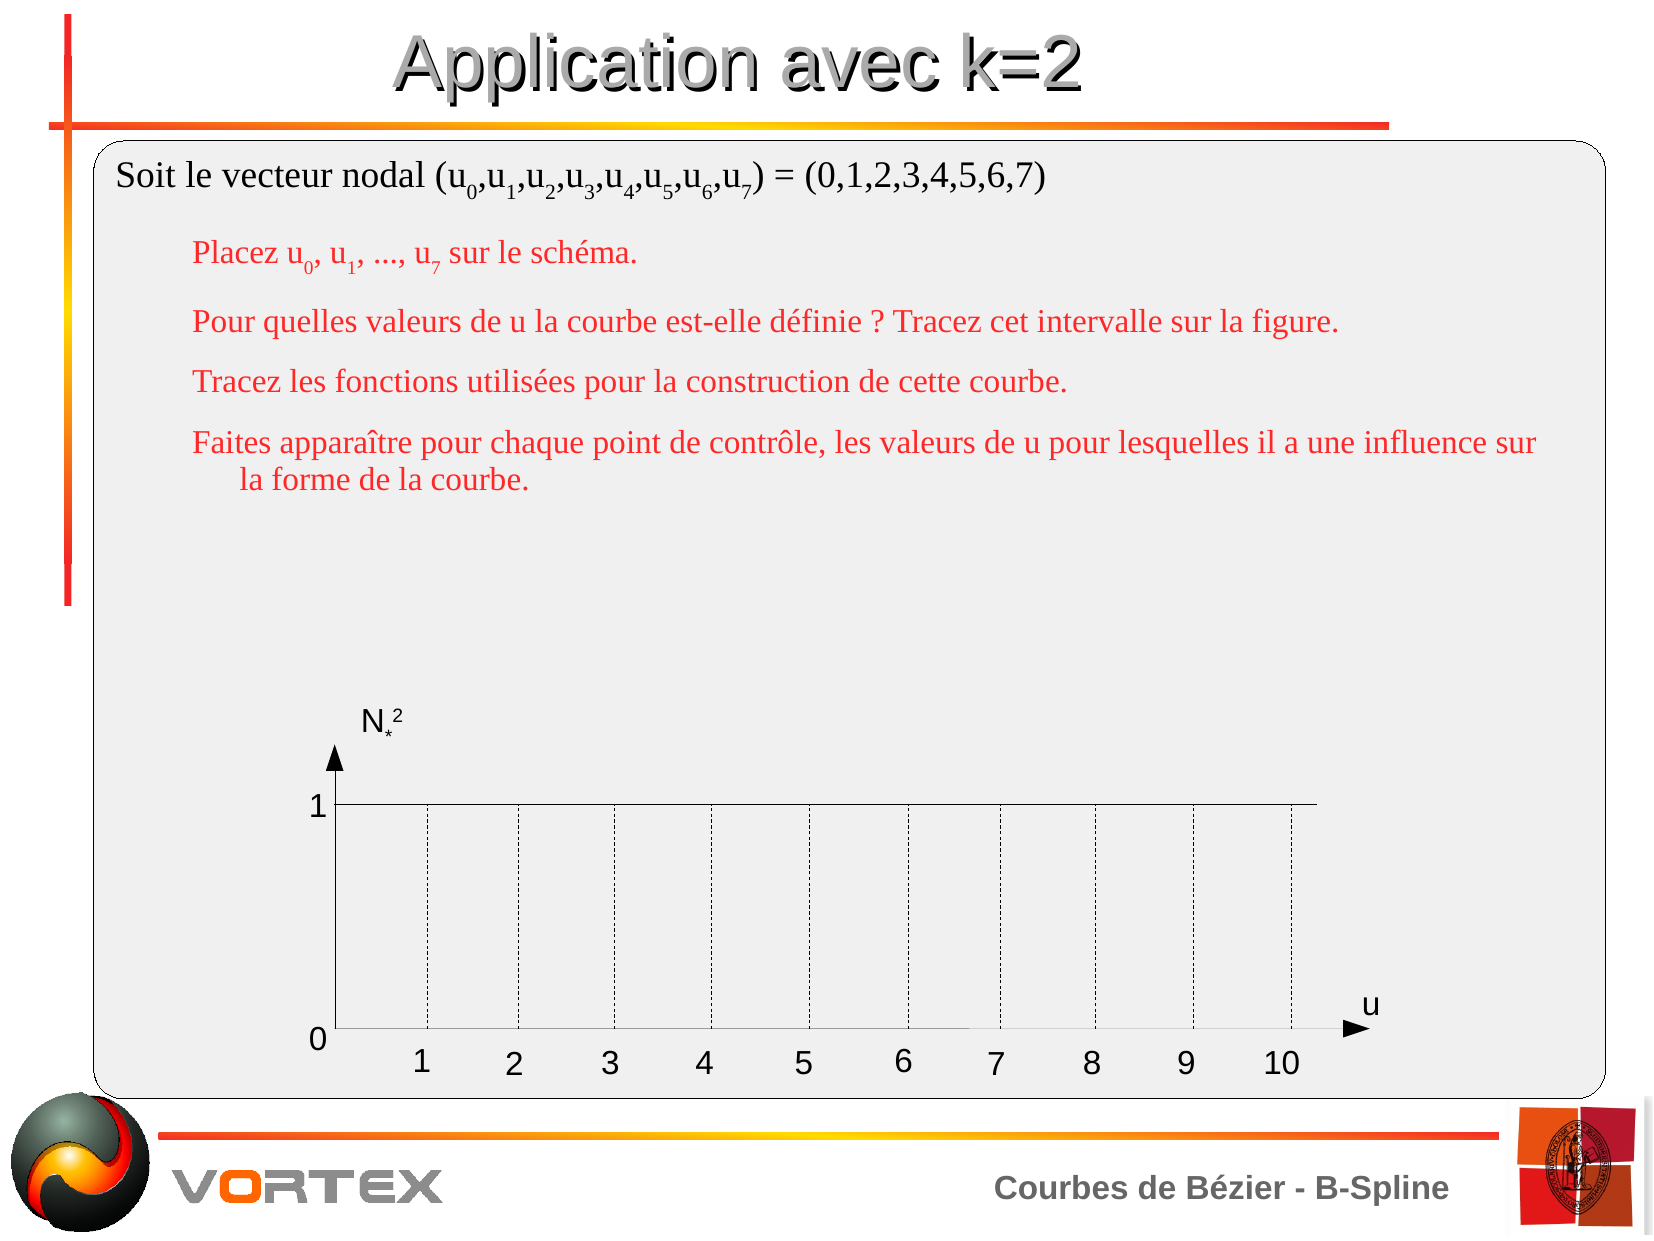

# Application avec k=2
Soit le vecteur nodal (u0,u1,u2,u3,u4,u5,u6,u7) = (0,1,2,3,4,5,6,7)
Placez u0, u1, ..., u7 sur le schéma.
Pour quelles valeurs de u la courbe est-elle définie ? Tracez cet intervalle sur la figure.
Tracez les fonctions utilisées pour la construction de cette courbe.
Faites apparaître pour chaque point de contrôle, les valeurs de u pour lesquelles il a une influence sur la forme de la courbe.
N*2
1
u
0
1
6
3
4
5
8
9
10
2
7